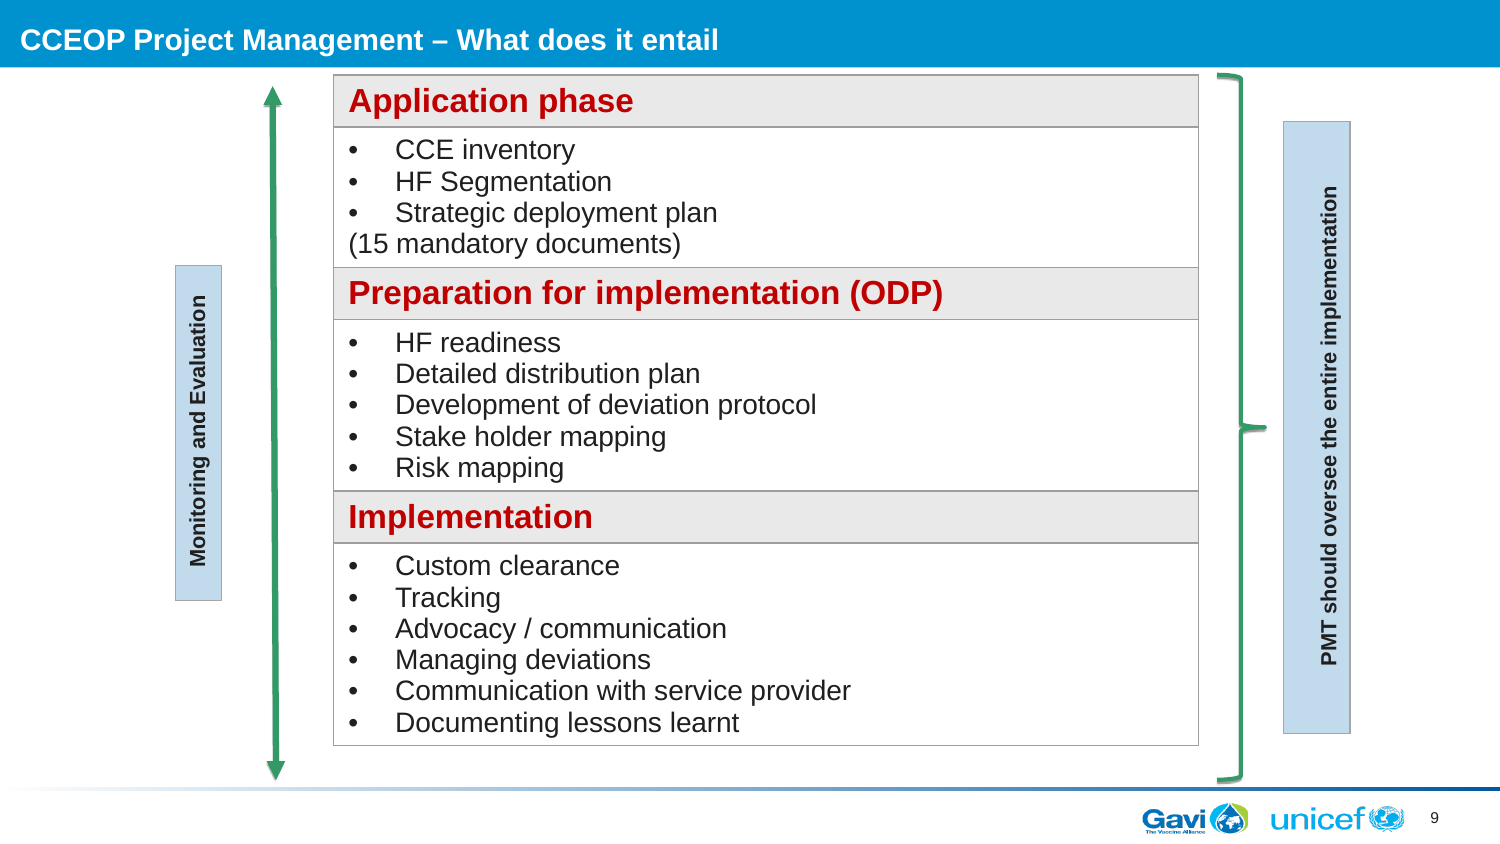

# CCEOP Project Management – What does it entail
| Application phase |
| --- |
| CCE inventory HF Segmentation Strategic deployment plan (15 mandatory documents) |
| Preparation for implementation (ODP) |
| HF readiness Detailed distribution plan Development of deviation protocol Stake holder mapping Risk mapping |
| Implementation |
| Custom clearance Tracking Advocacy / communication Managing deviations Communication with service provider Documenting lessons learnt |
PMT should oversee the entire implementation
Monitoring and Evaluation